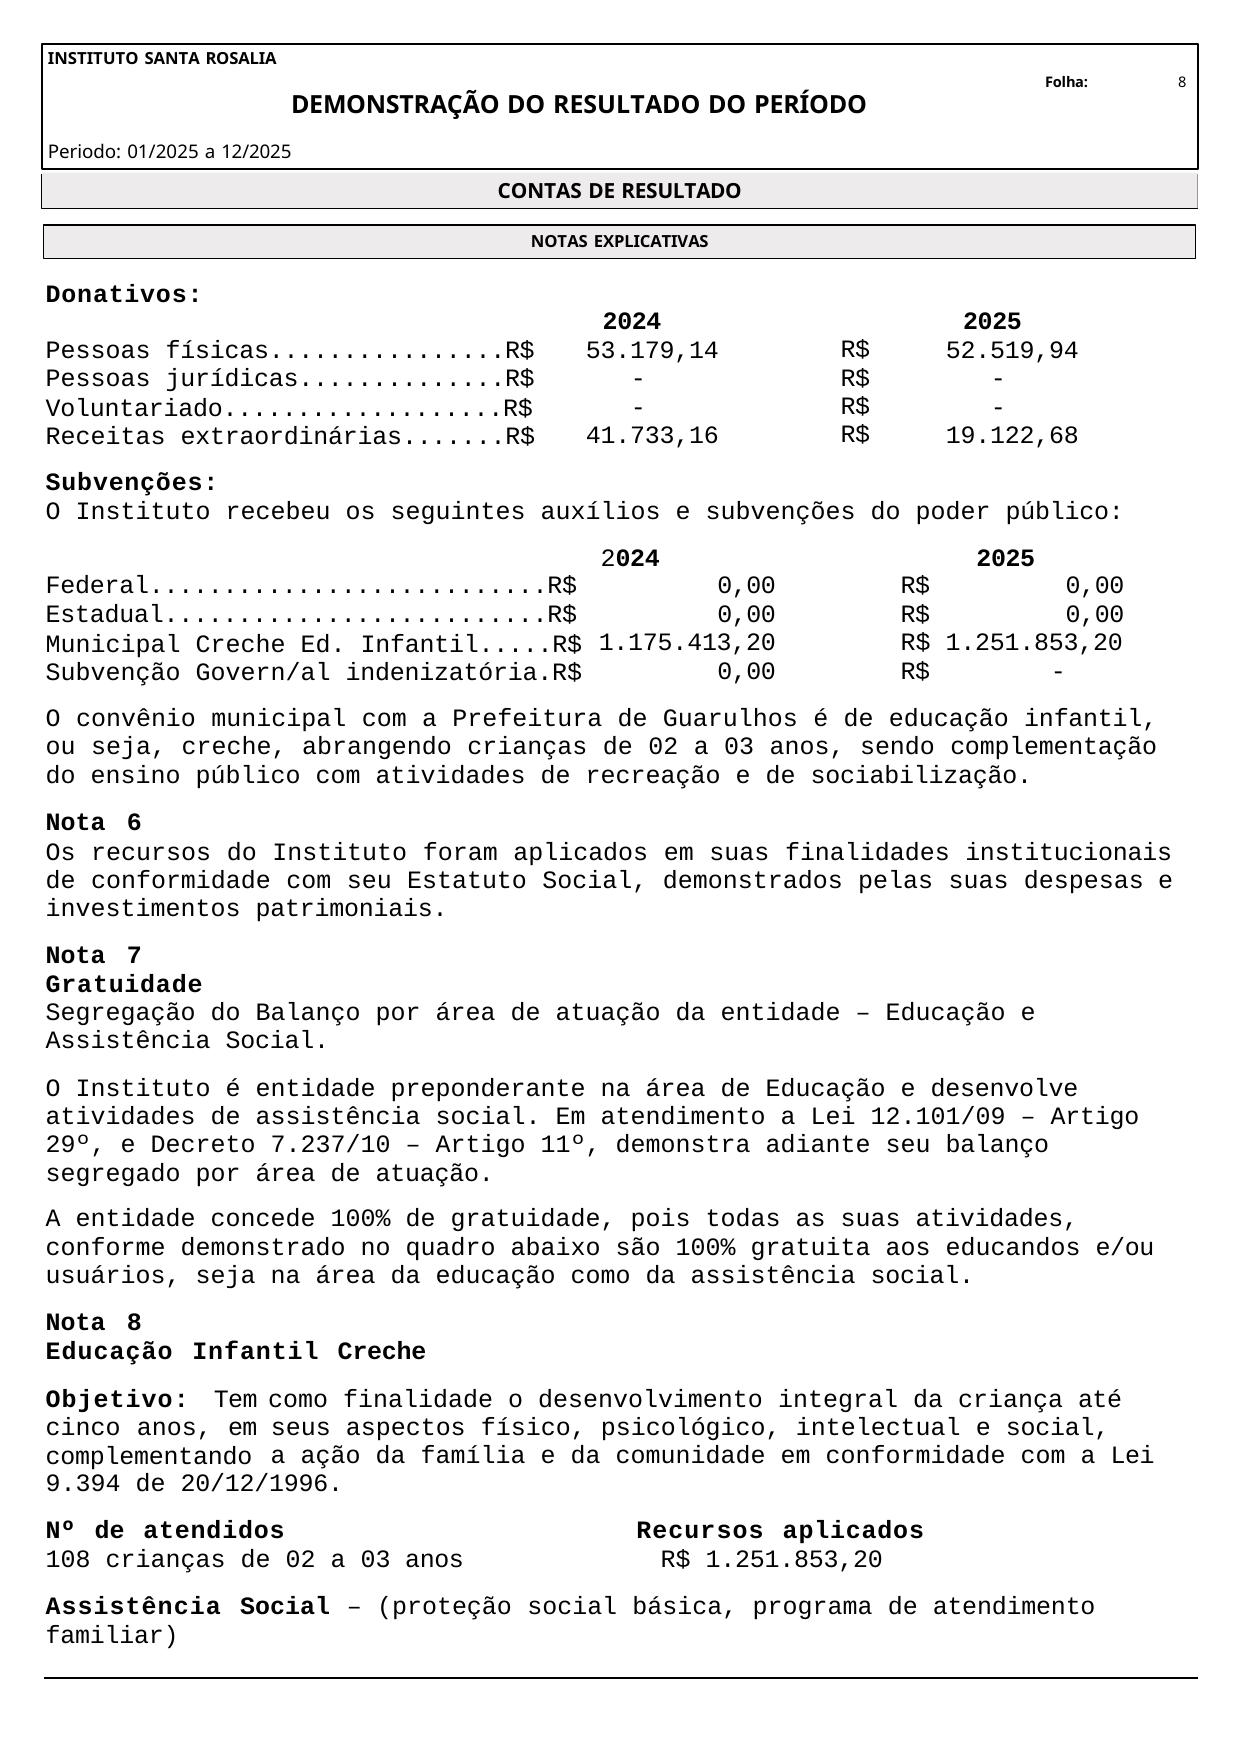

INSTITUTO SANTA ROSALIA
Folha:
8
DEMONSTRAÇÃO DO RESULTADO DO PERÍODO
Periodo: 01/2025 a 12/2025
CONTAS DE RESULTADO
NOTAS EXPLICATIVAS
Donativos:
2024
53.179,14
2025
52.519,94
Pessoas físicas................R$
Pessoas jurídicas..............R$
Voluntariado...................R$ Receitas extraordinárias.......R$
R$ R$ R$ R$
-
-
-
-
41.733,16
19.122,68
Subvenções:
O Instituto recebeu os seguintes auxílios e subvenções do poder público:
2024
2025
Federal...........................R$
Estadual..........................R$
Municipal Creche Ed. Infantil.....R$ Subvenção Govern/al indenizatória.R$
0,00
0,00
1.175.413,20
0,00
R$	0,00
R$	0,00
R$ 1.251.853,20
R$
-
O convênio municipal com a Prefeitura de Guarulhos é de educação infantil, ou seja, creche, abrangendo crianças de 02 a 03 anos, sendo complementação do ensino público com atividades de recreação e de sociabilização.
Nota 6
Os recursos do Instituto foram aplicados em suas finalidades institucionais de conformidade com seu Estatuto Social, demonstrados pelas suas despesas e investimentos patrimoniais.
Nota 7 Gratuidade
Segregação do Balanço por área de atuação da entidade – Educação e Assistência Social.
O Instituto é entidade preponderante na área de Educação e desenvolve atividades de assistência social. Em atendimento a Lei 12.101/09 – Artigo 29º, e Decreto 7.237/10 – Artigo 11º, demonstra adiante seu balanço segregado por área de atuação.
A entidade concede 100% de gratuidade, pois todas as suas atividades, conforme demonstrado no quadro abaixo são 100% gratuita aos educandos e/ou usuários, seja na área da educação como da assistência social.
Nota 8
Educação Infantil Creche
Objetivo: Tem cinco anos, em complementando
como finalidade o desenvolvimento integral da criança até seus aspectos físico, psicológico, intelectual e social,
a ação da família e da comunidade em conformidade com a Lei
9.394 de 20/12/1996.
Nº de atendidos
108 crianças de 02 a 03 anos
Recursos aplicados
R$ 1.251.853,20
Assistência Social – (proteção social básica, programa de atendimento familiar)